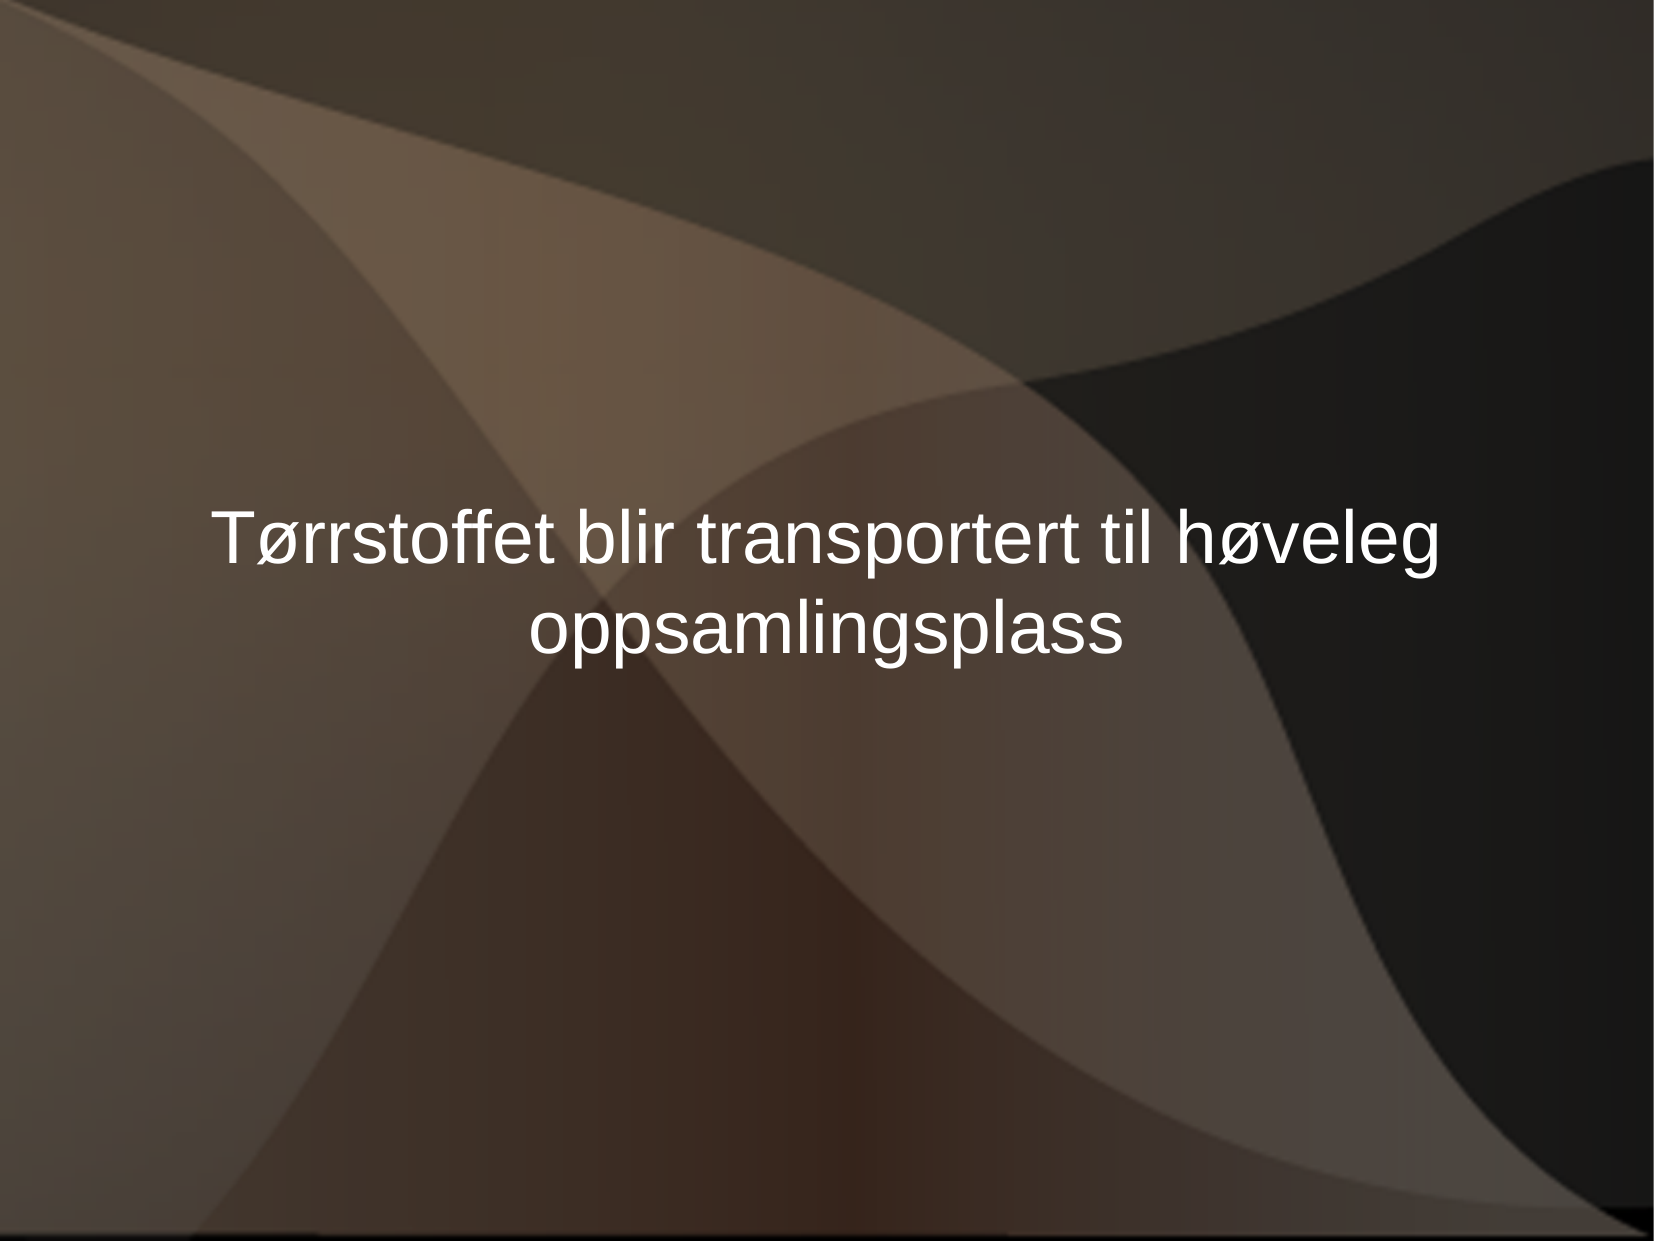

# Tørrstoffet blir transportert til høveleg oppsamlingsplass